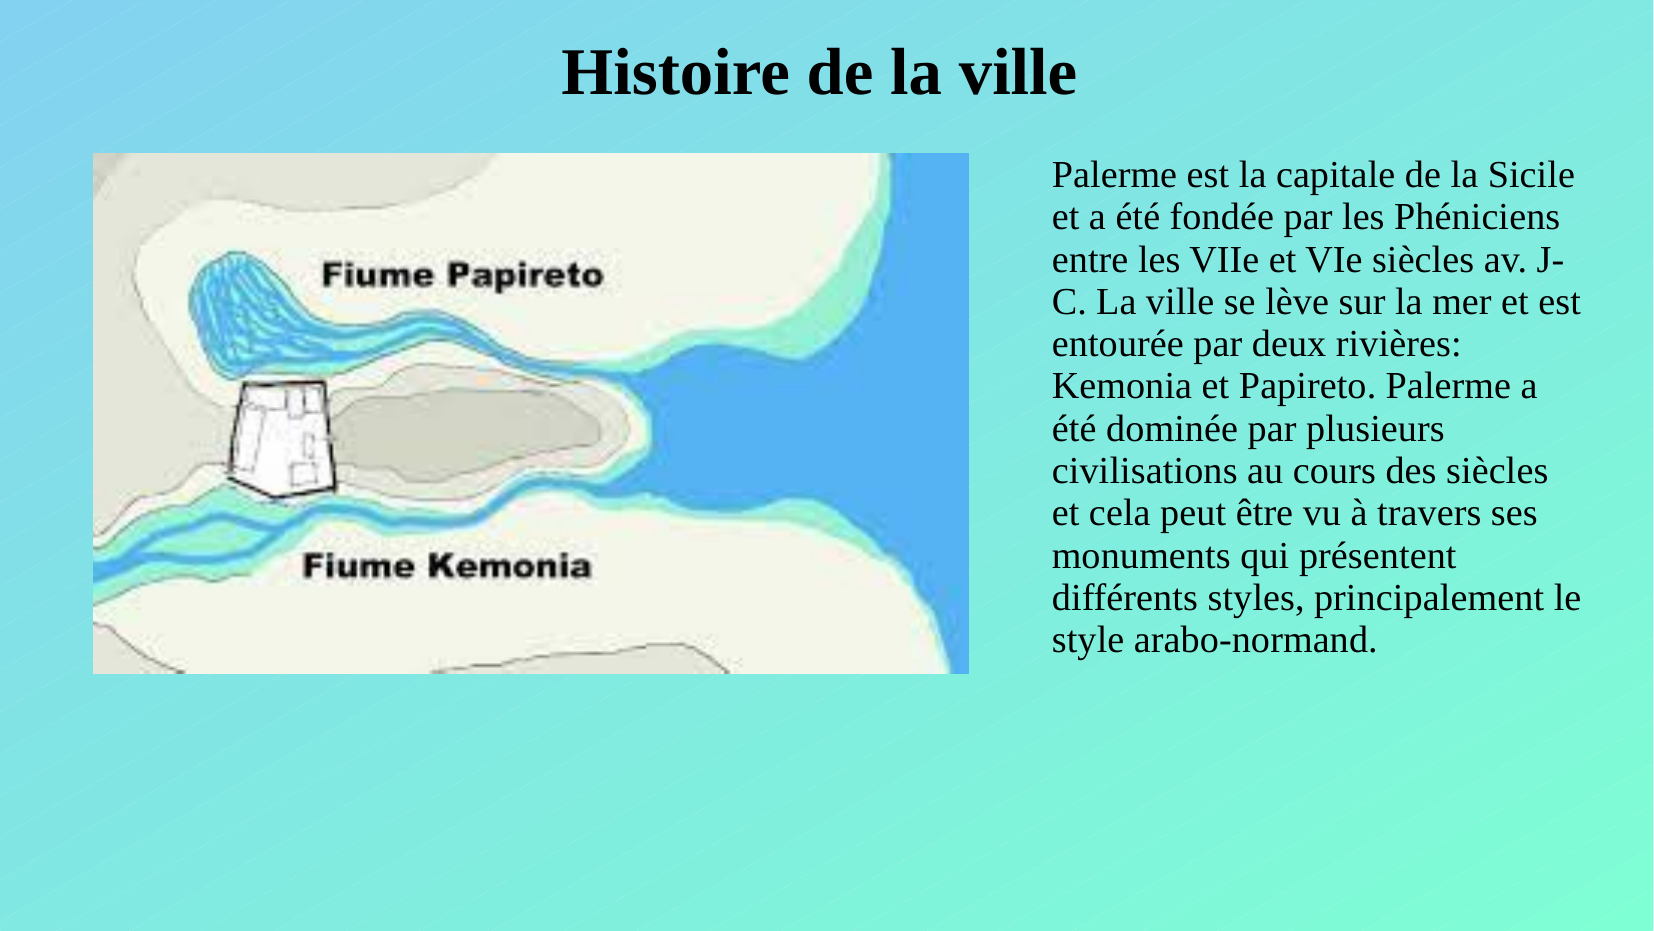

Histoire de la ville
# Palerme est la capitale de la Sicile et a été fondée par les Phéniciens entre les VIIe et VIe siècles av. J-C. La ville se lève sur la mer et est entourée par deux rivières: Kemonia et Papireto. Palerme a été dominée par plusieurs civilisations au cours des siècles et cela peut être vu à travers ses monuments qui présentent différents styles, principalement le style arabo-normand.